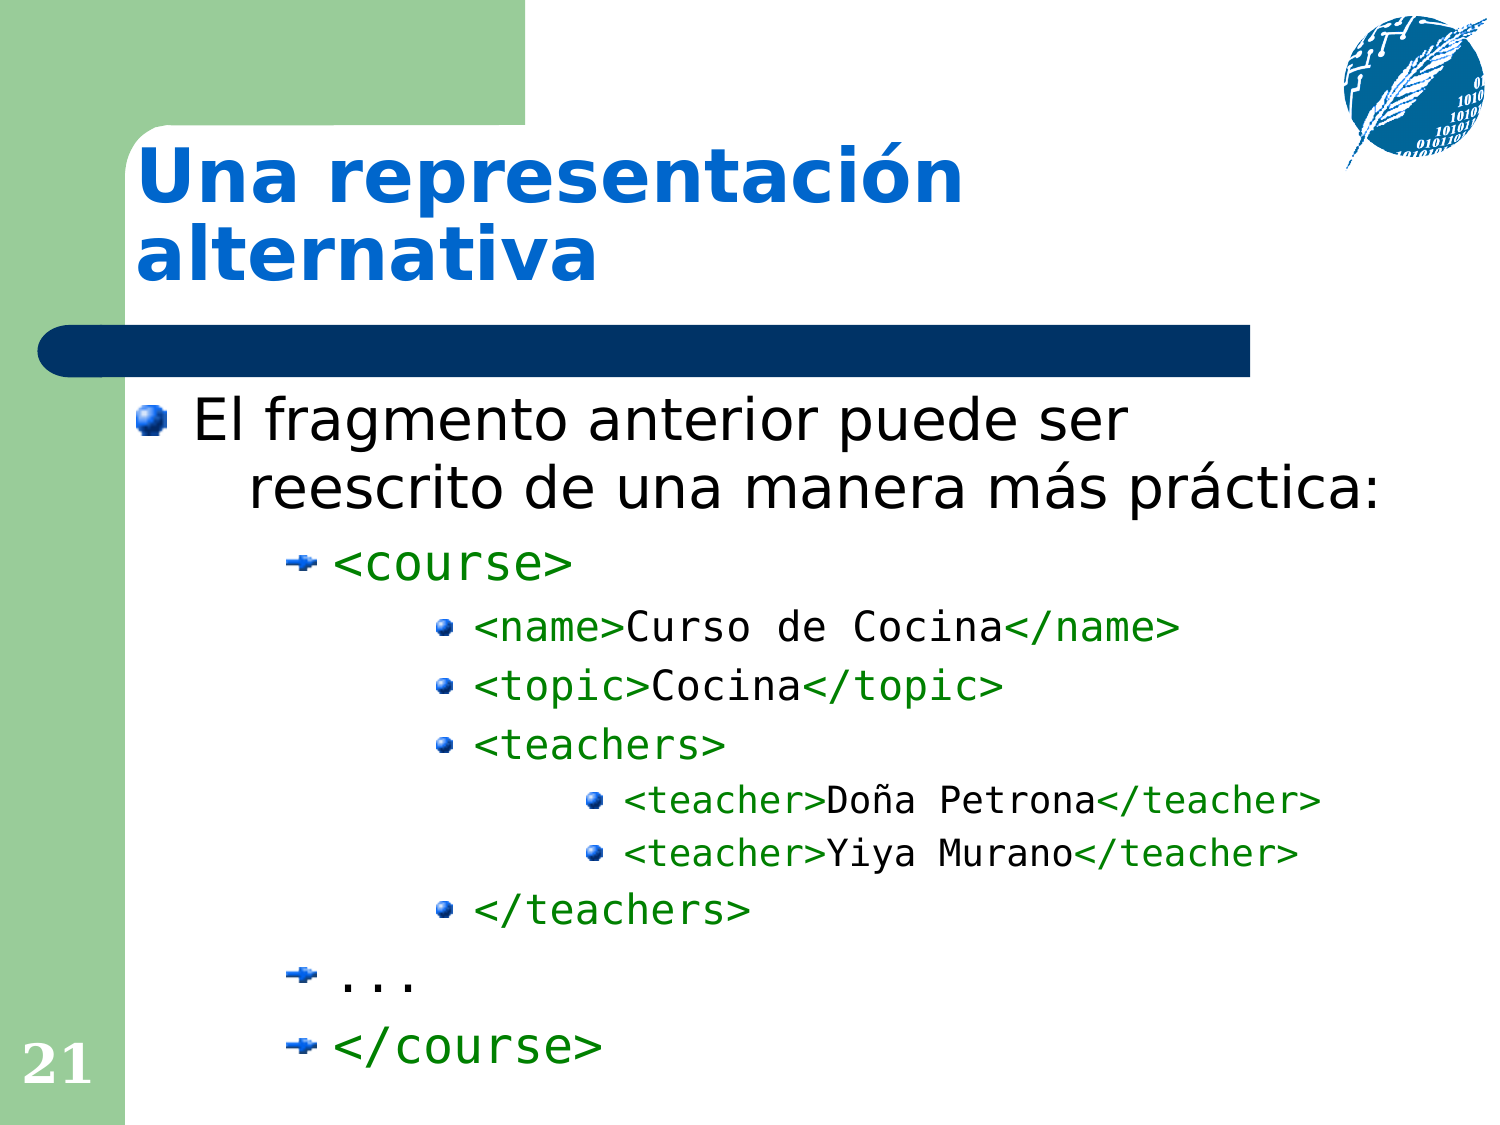

# Una representación alternativa
El fragmento anterior puede ser reescrito de una manera más práctica:
<course>
<name>Curso de Cocina</name>
<topic>Cocina</topic>
<teachers>
<teacher>Doña Petrona</teacher>
<teacher>Yiya Murano</teacher>
</teachers>
...
</course>
21